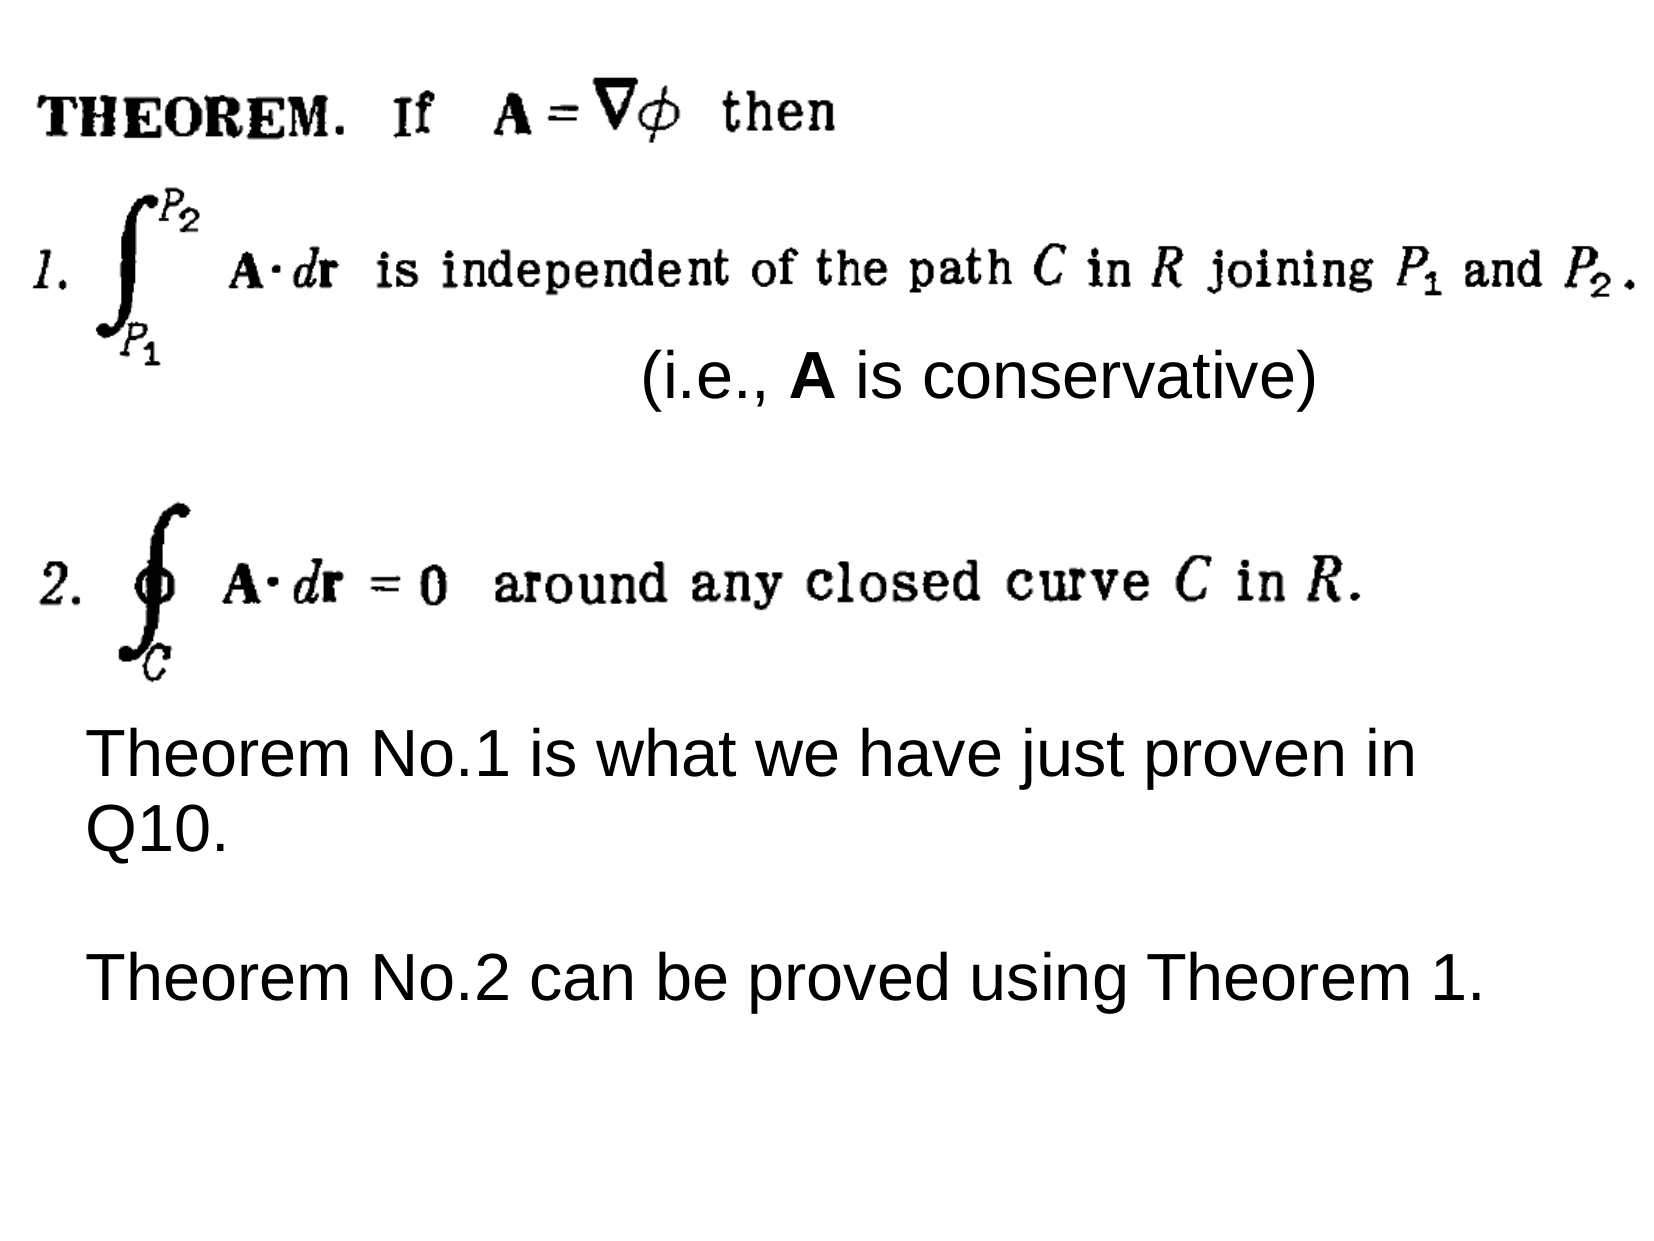

(i.e., A is conservative)
Theorem No.1 is what we have just proven in Q10.
Theorem No.2 can be proved using Theorem 1.